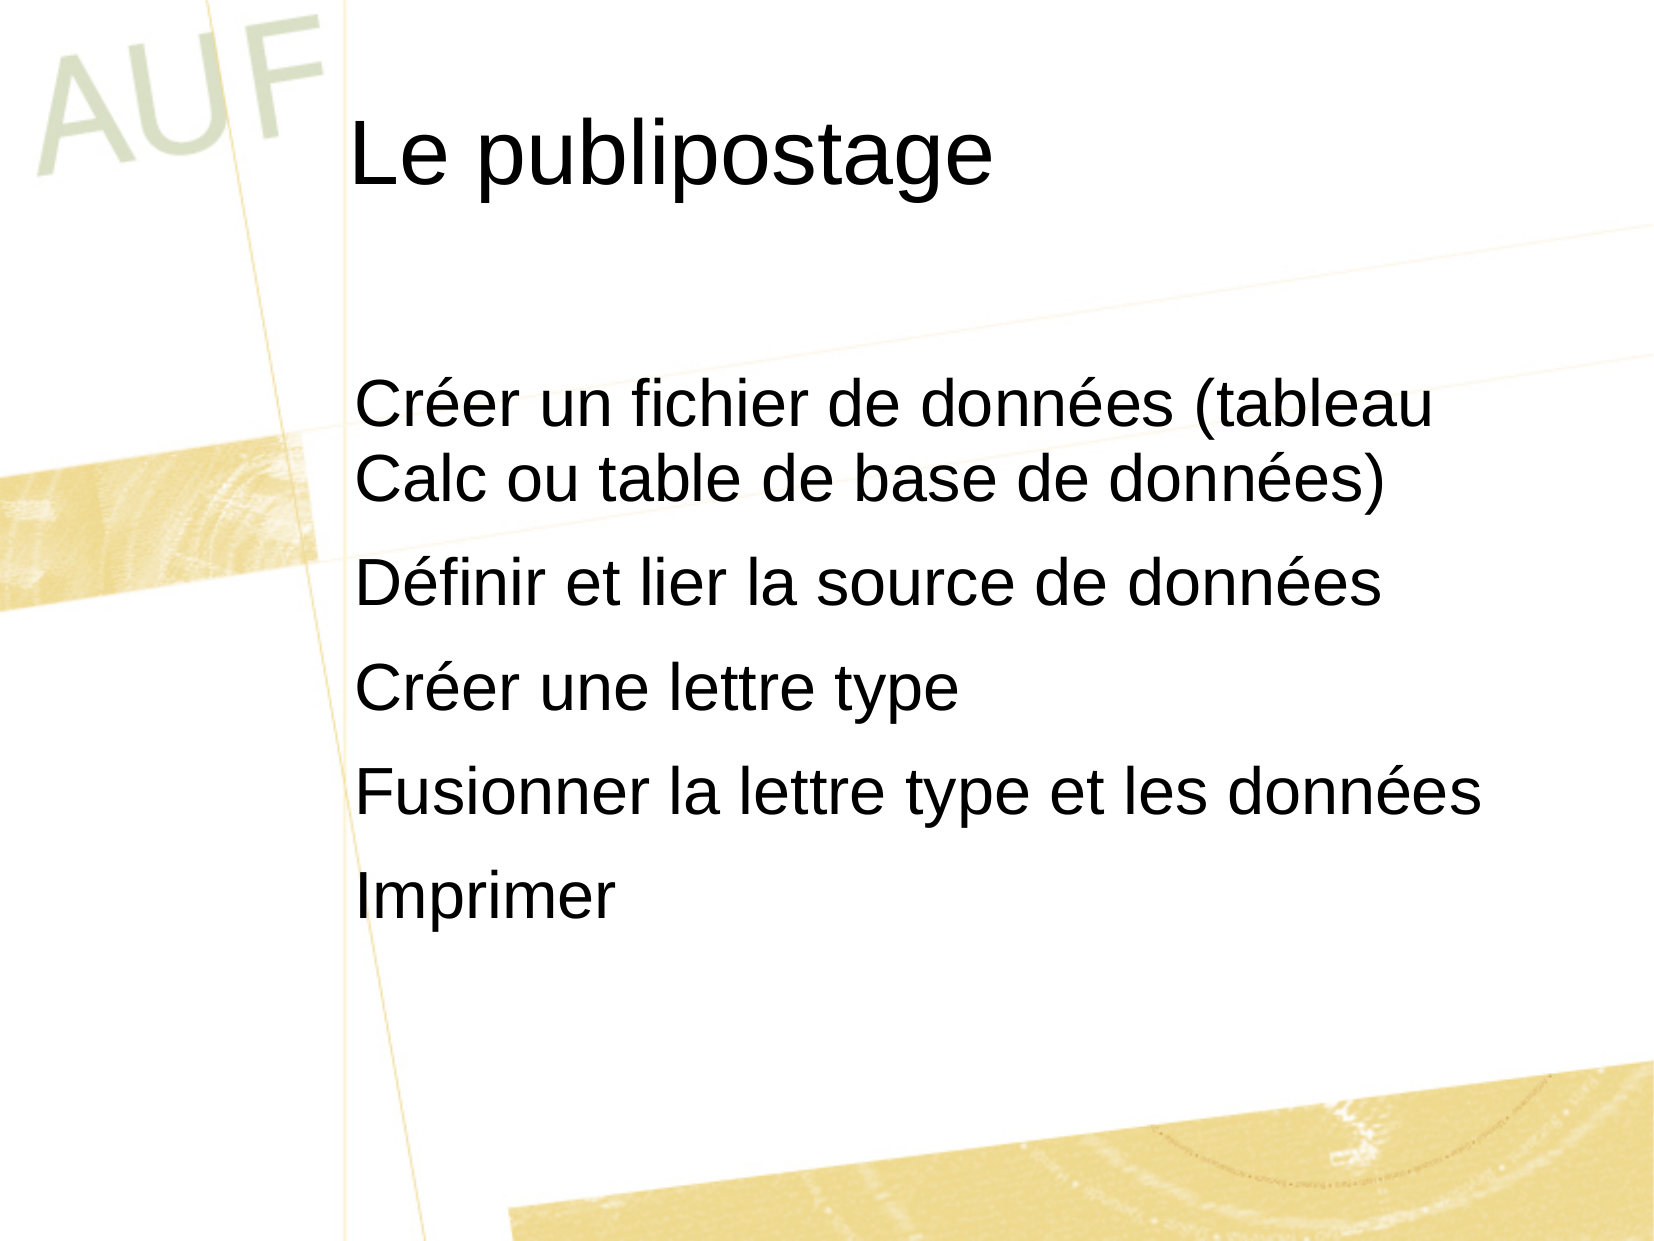

# Le publipostage
Créer un fichier de données (tableau Calc ou table de base de données)
Définir et lier la source de données
Créer une lettre type
Fusionner la lettre type et les données
Imprimer